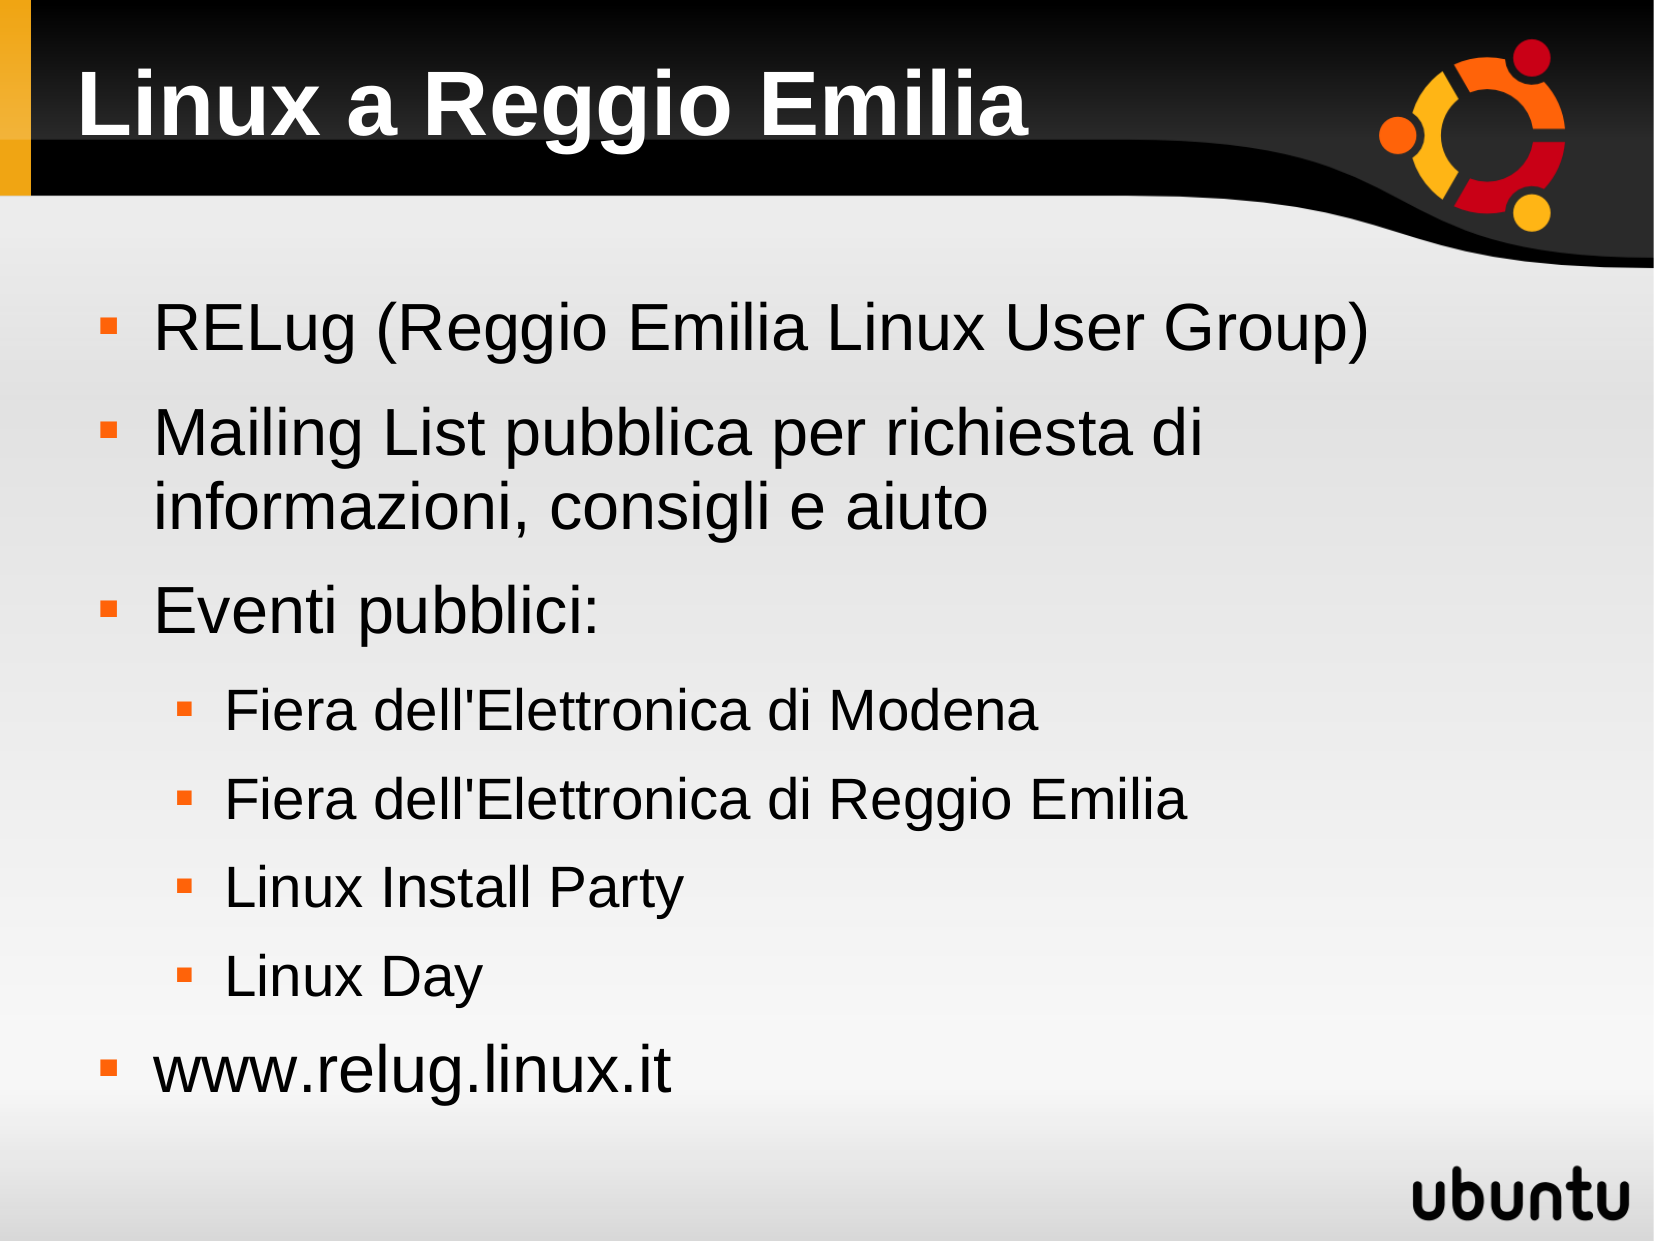

# Linux a Reggio Emilia
RELug (Reggio Emilia Linux User Group)
Mailing List pubblica per richiesta di informazioni, consigli e aiuto
Eventi pubblici:
Fiera dell'Elettronica di Modena
Fiera dell'Elettronica di Reggio Emilia
Linux Install Party
Linux Day
www.relug.linux.it